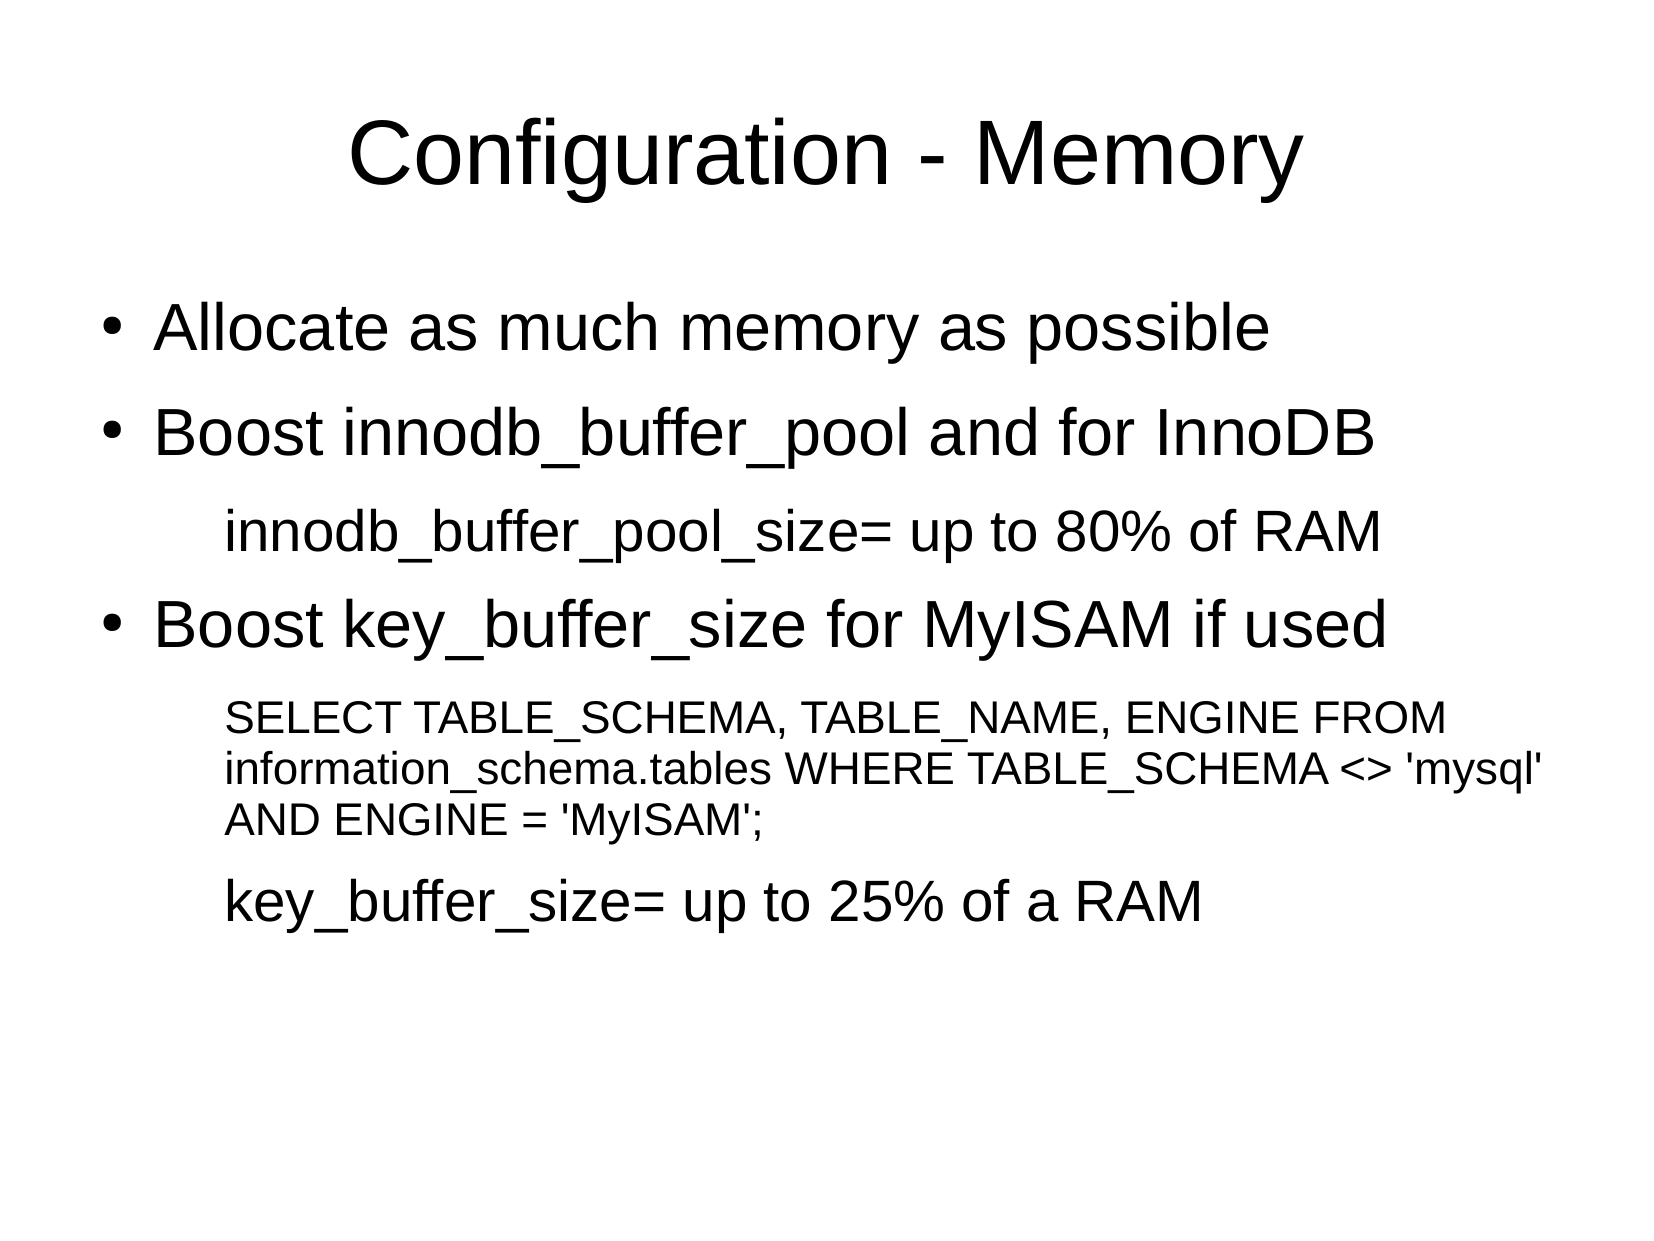

# Configuration - Memory
Allocate as much memory as possible
Boost innodb_buffer_pool and for InnoDB
innodb_buffer_pool_size= up to 80% of RAM
Boost key_buffer_size for MyISAM if used
SELECT TABLE_SCHEMA, TABLE_NAME, ENGINE FROM information_schema.tables WHERE TABLE_SCHEMA <> 'mysql' AND ENGINE = 'MyISAM';
key_buffer_size= up to 25% of a RAM